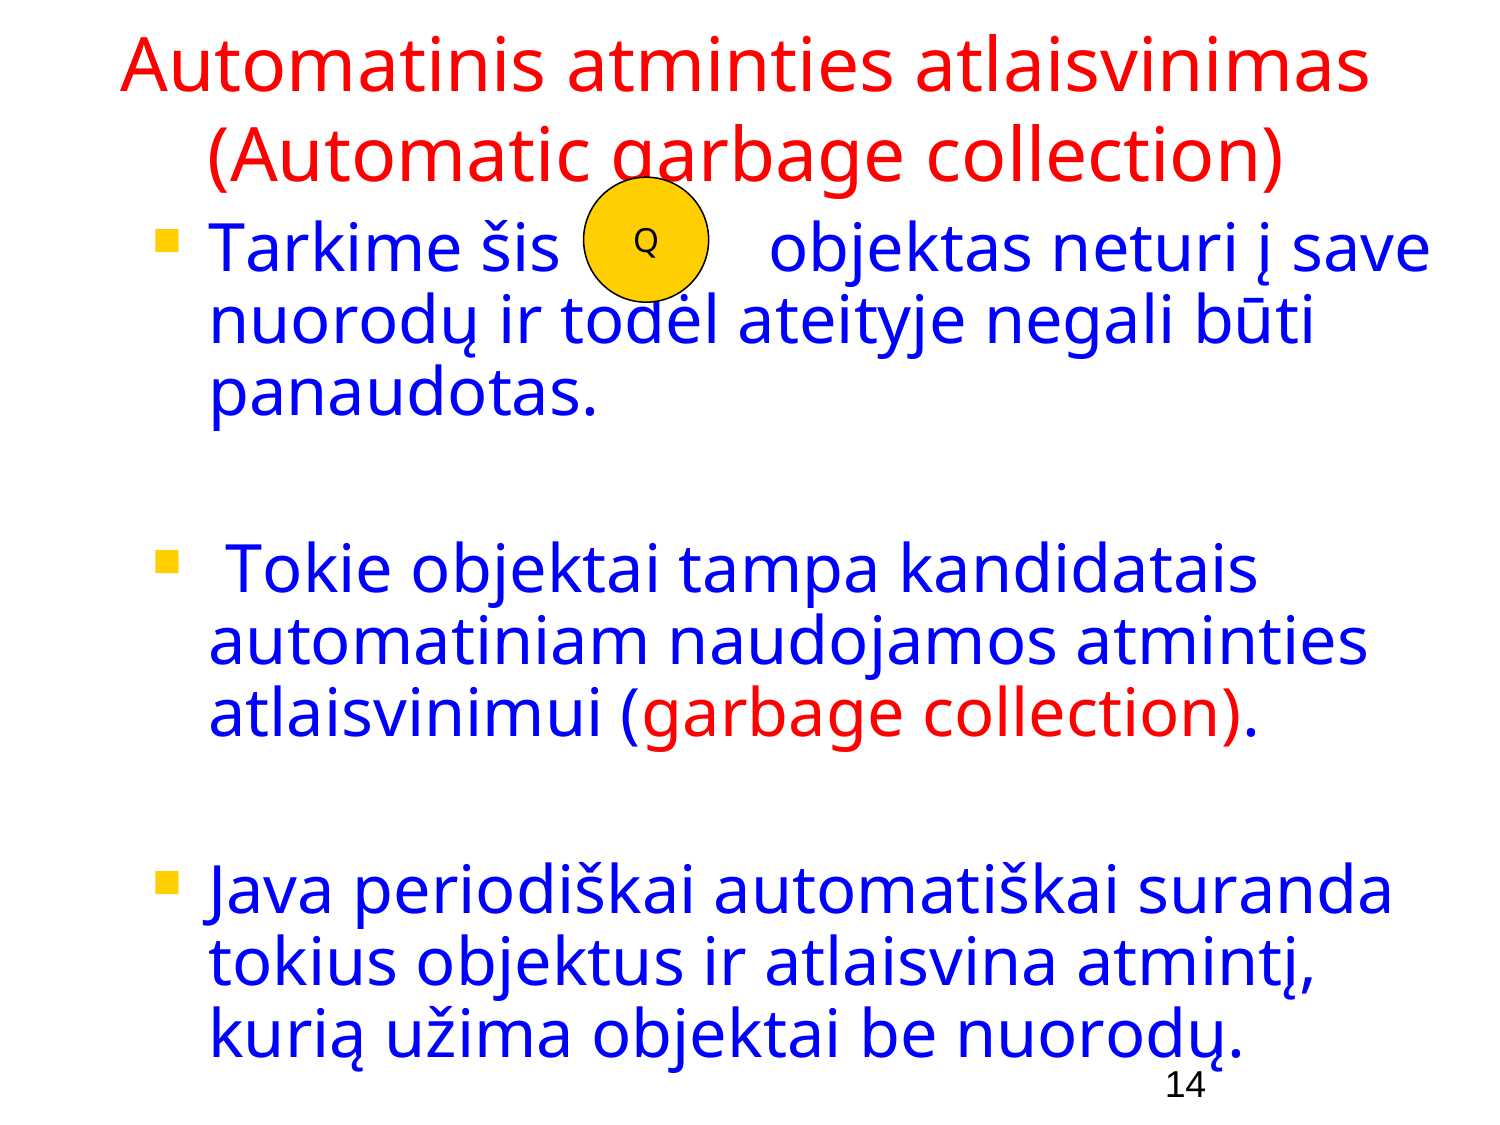

# Automatinis atminties atlaisvinimas (Automatic garbage collection)
Q
Tarkime šis objektas neturi į save nuorodų ir todėl ateityje negali būti panaudotas.
 Tokie objektai tampa kandidatais automatiniam naudojamos atminties atlaisvinimui (garbage collection).
Java periodiškai automatiškai suranda tokius objektus ir atlaisvina atmintį, kurią užima objektai be nuorodų.
14